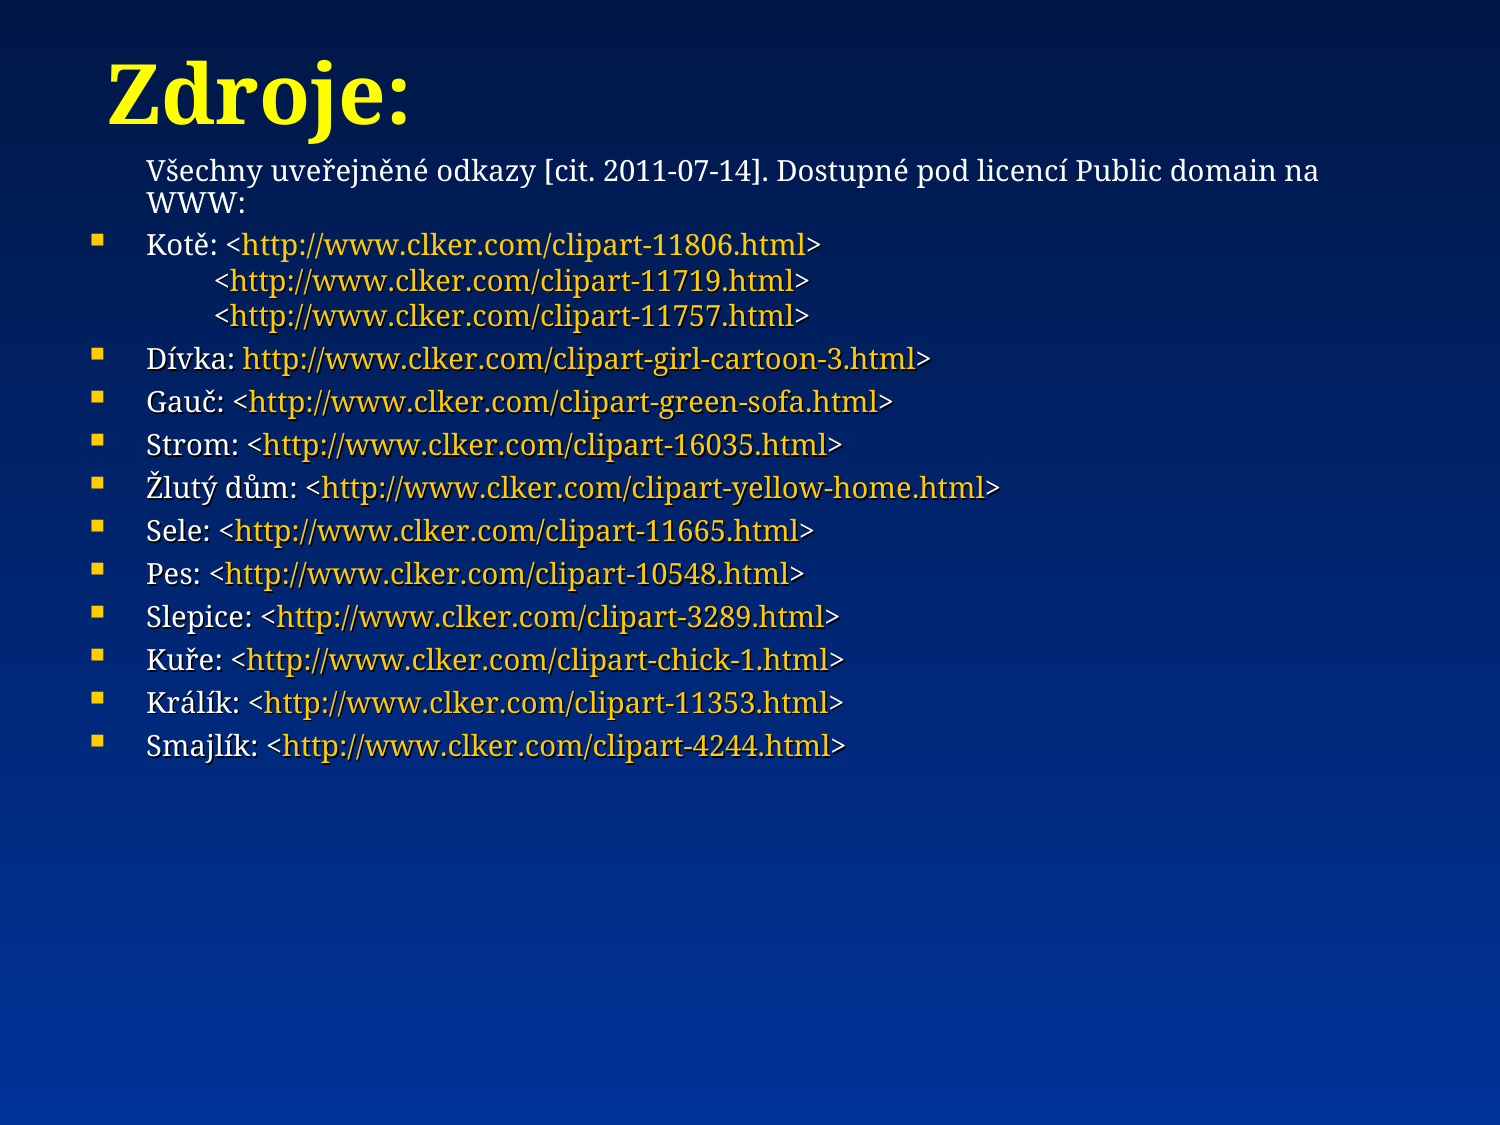

# Zdroje:
	Všechny uveřejněné odkazy [cit. 2011-07-14]. Dostupné pod licencí Public domain na WWW:
Kotě: <http://www.clker.com/clipart-11806.html>
 <http://www.clker.com/clipart-11719.html>
 <http://www.clker.com/clipart-11757.html>
Dívka: http://www.clker.com/clipart-girl-cartoon-3.html>
Gauč: <http://www.clker.com/clipart-green-sofa.html>
Strom: <http://www.clker.com/clipart-16035.html>
Žlutý dům: <http://www.clker.com/clipart-yellow-home.html>
Sele: <http://www.clker.com/clipart-11665.html>
Pes: <http://www.clker.com/clipart-10548.html>
Slepice: <http://www.clker.com/clipart-3289.html>
Kuře: <http://www.clker.com/clipart-chick-1.html>
Králík: <http://www.clker.com/clipart-11353.html>
Smajlík: <http://www.clker.com/clipart-4244.html>